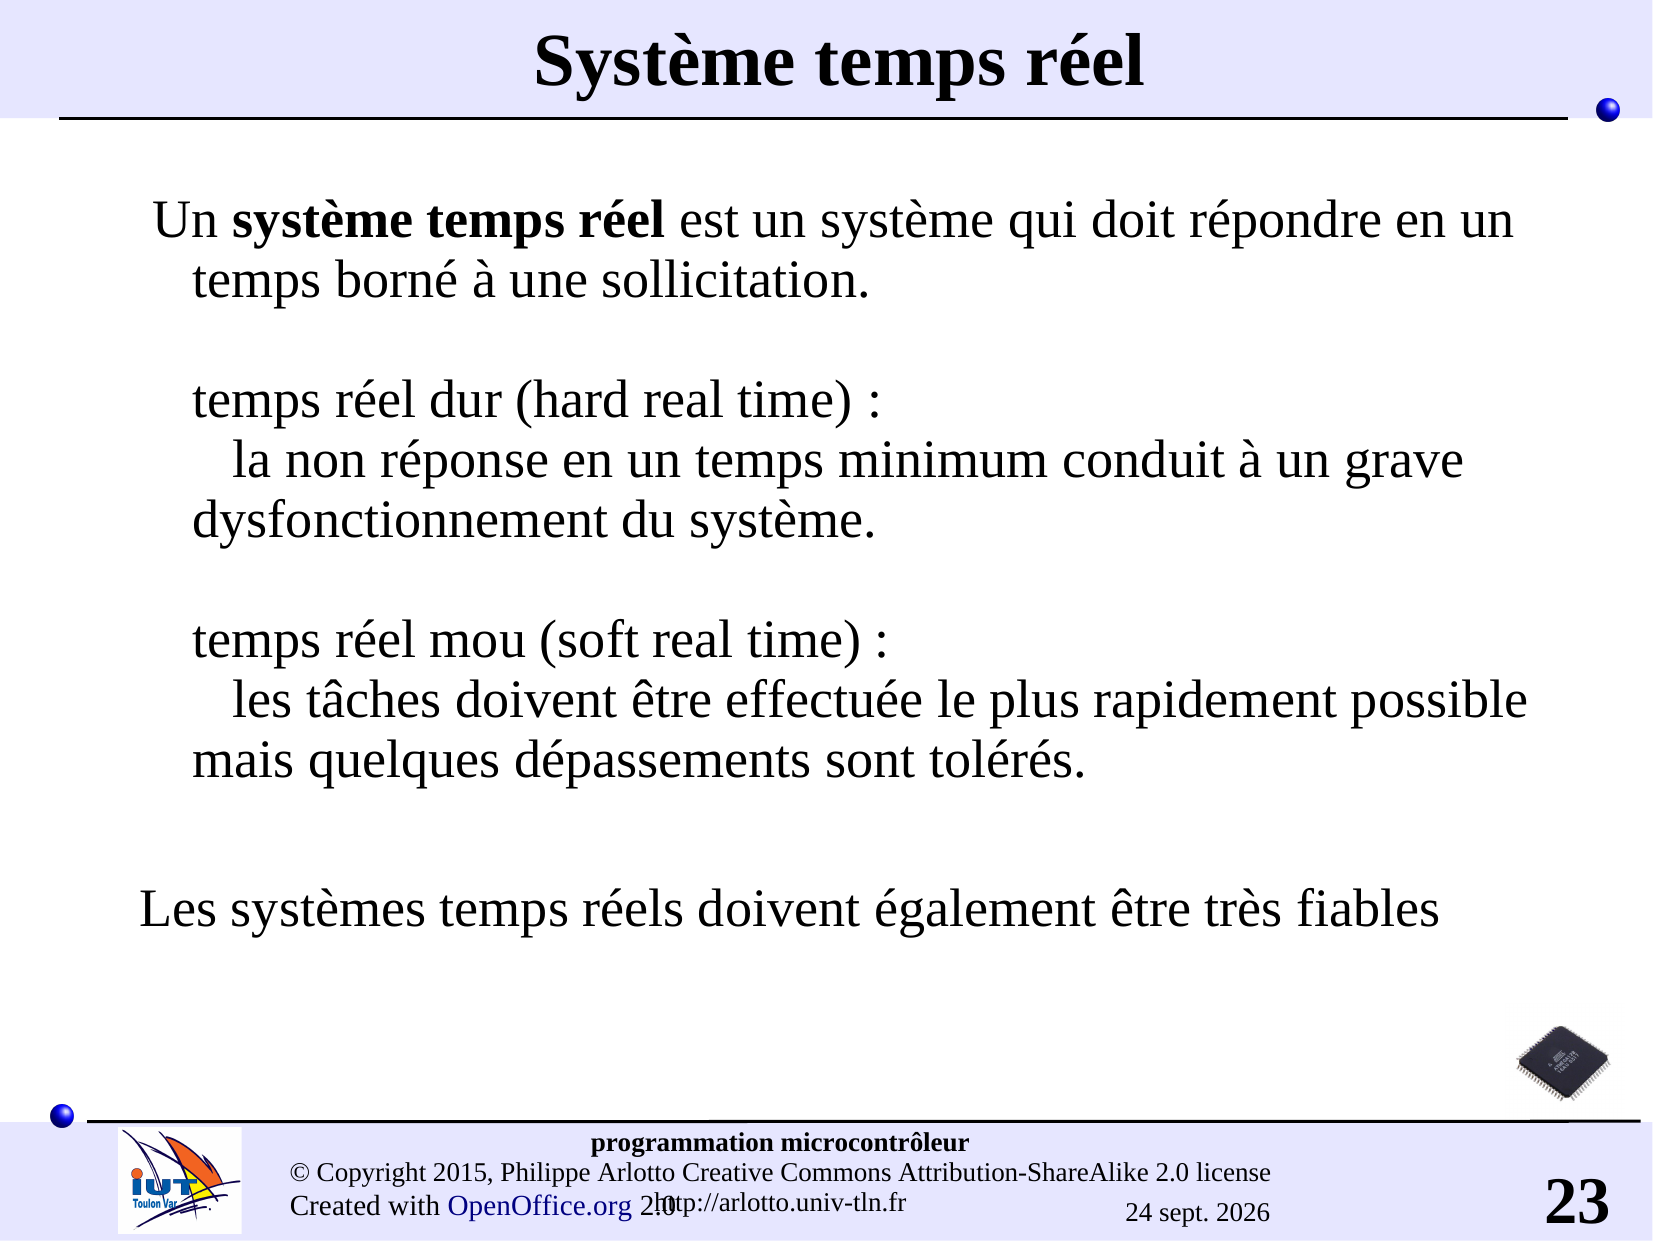

# Système temps réel
 Un système temps réel est un système qui doit répondre en un temps borné à une sollicitation.
																	temps réel dur (hard real time)	:
 la non réponse en un temps minimum conduit à un grave dysfonctionnement du système.
temps réel mou (soft real time) :
 les tâches doivent être effectuée le plus rapidement possible mais quelques dépassements sont tolérés.
Les systèmes temps réels doivent également être très fiables
Created with OpenOffice.org 2.0